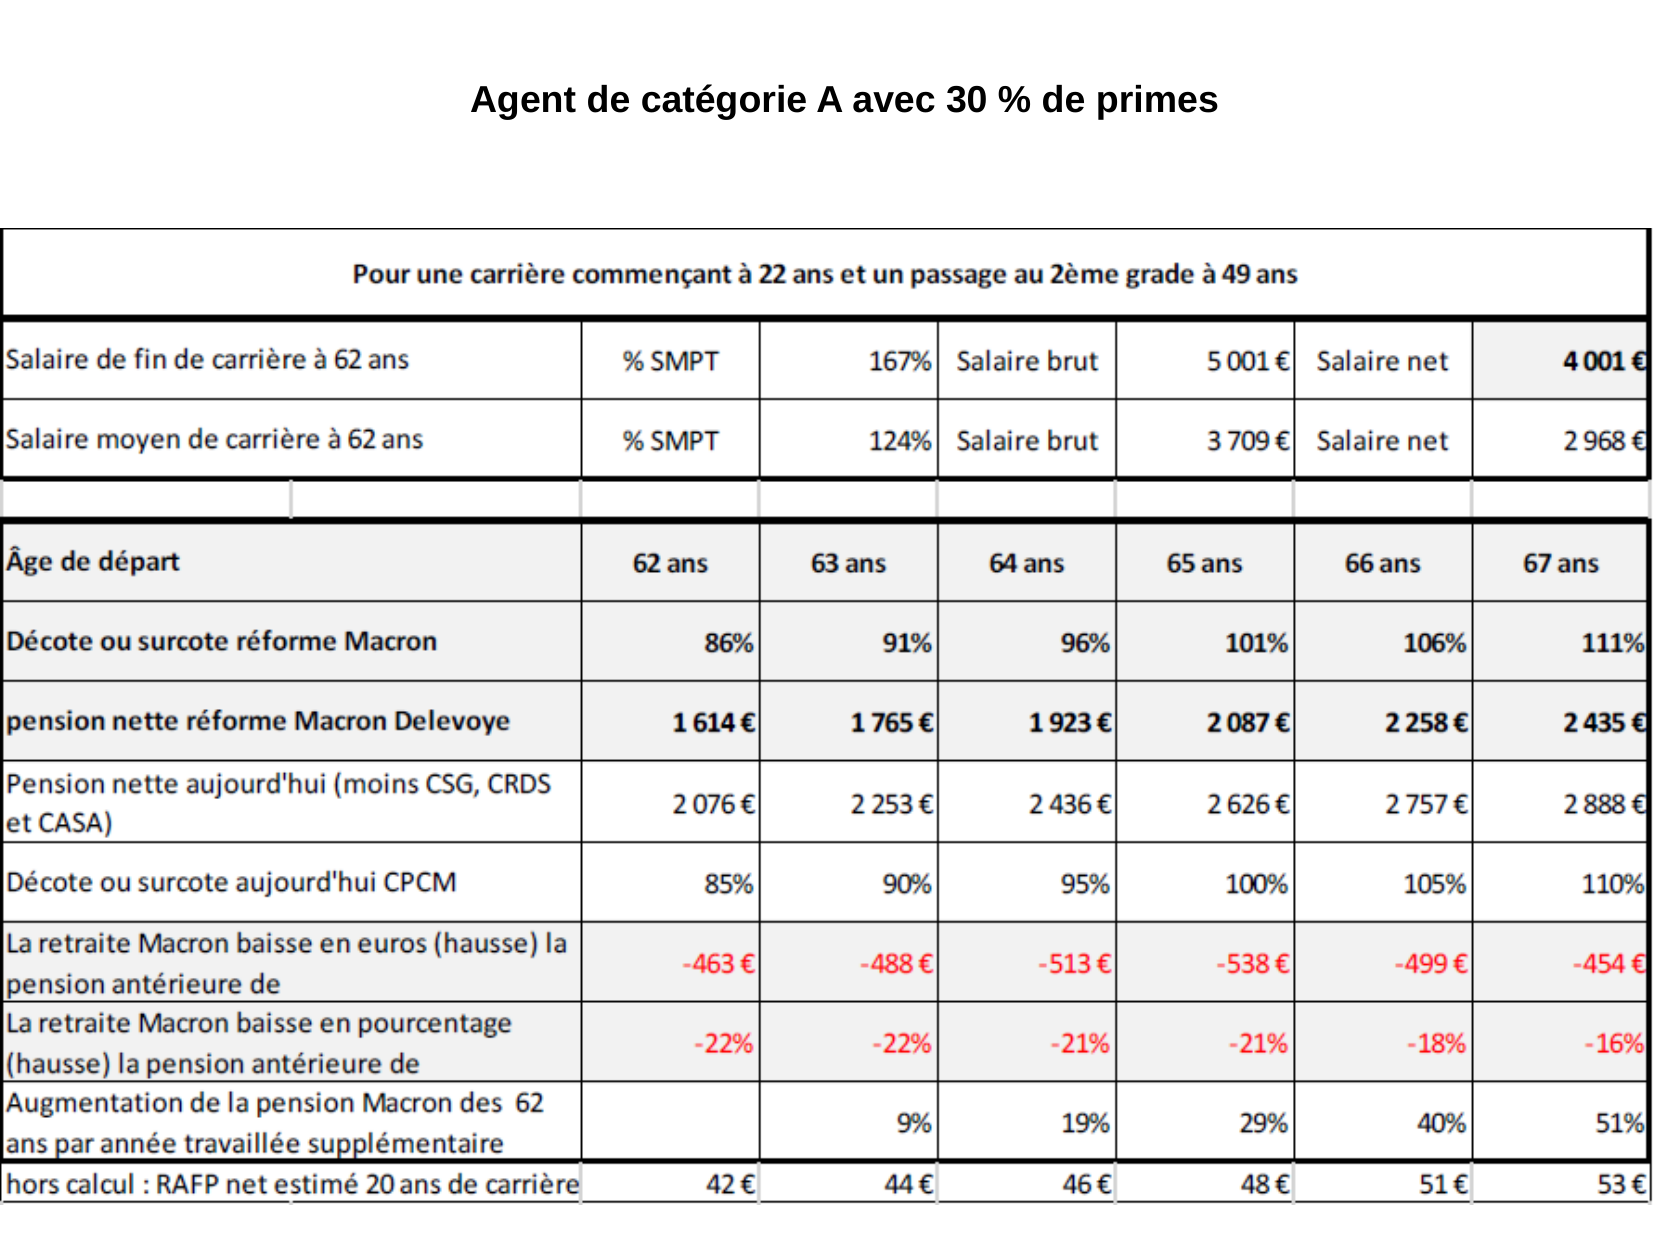

Agent de catégorie A avec 30 % de primes